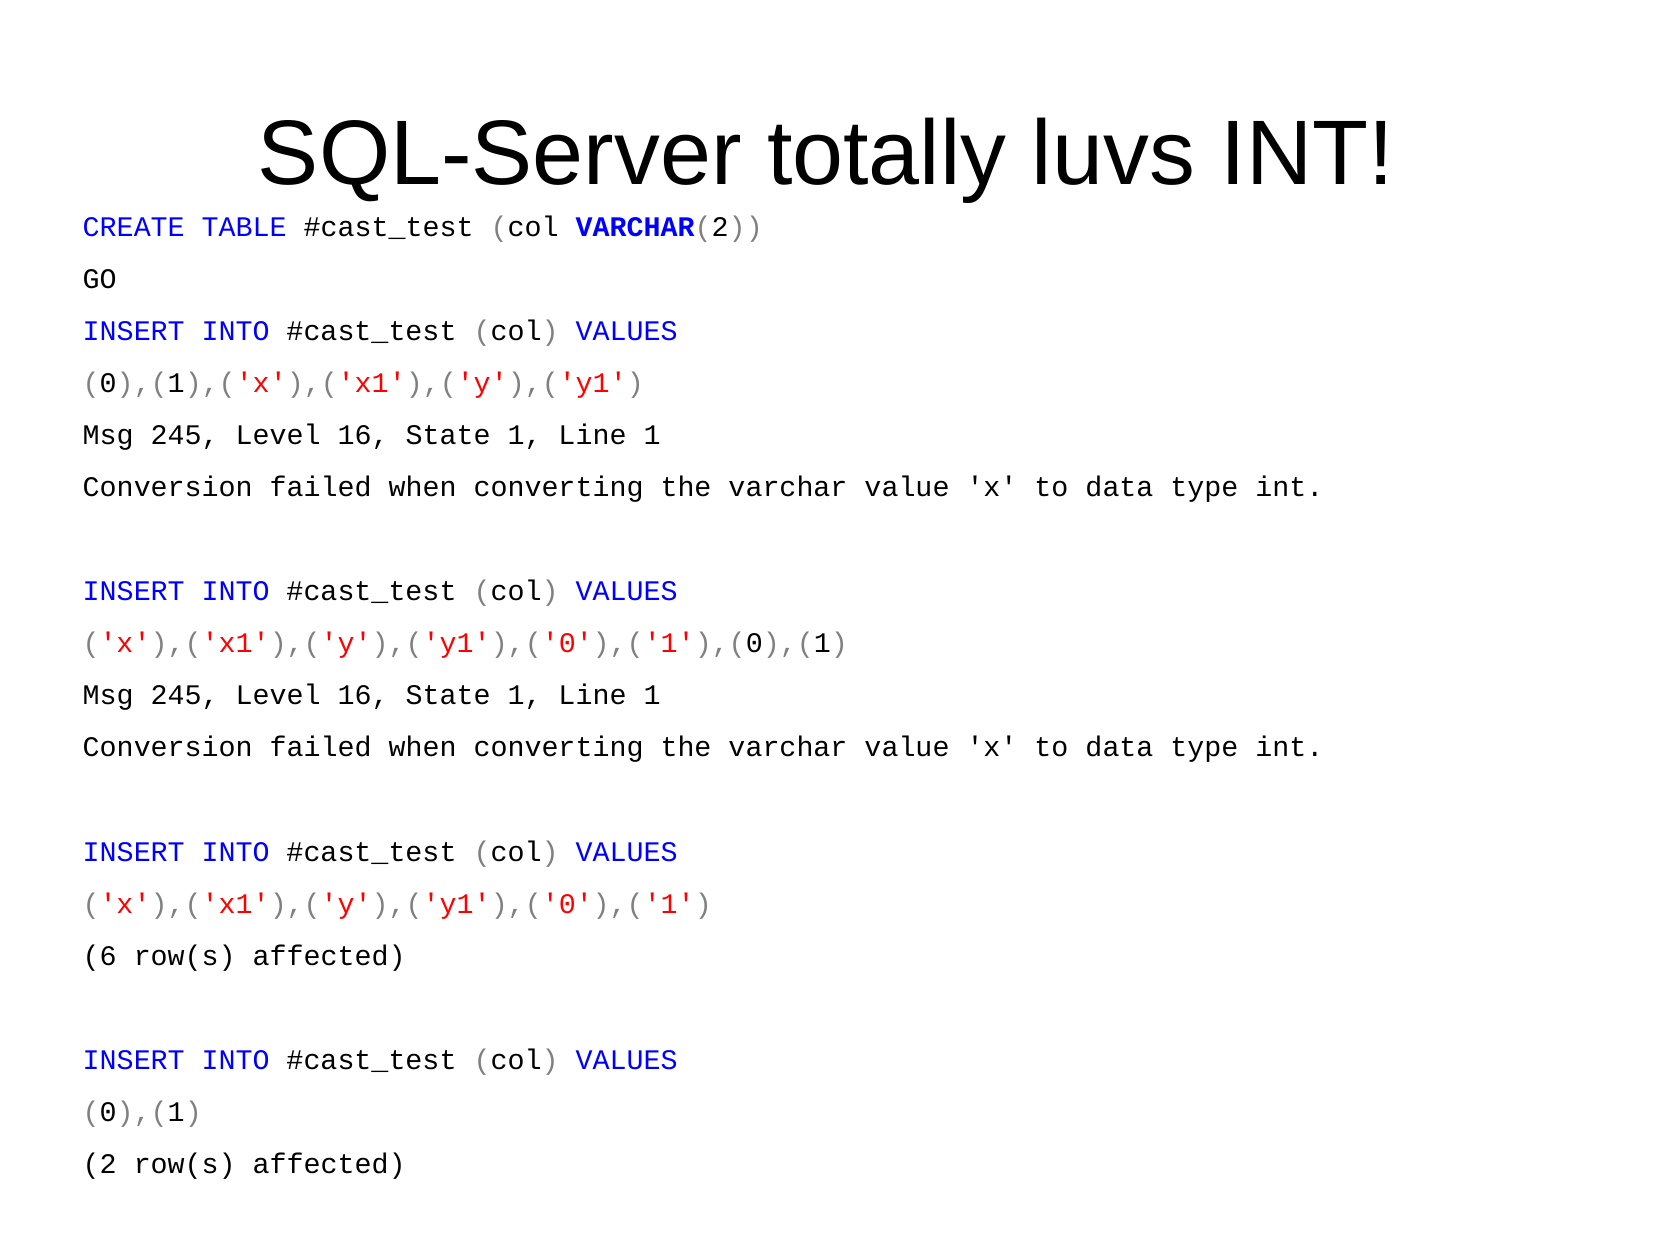

# SQL-Server totally luvs INT!
CREATE TABLE #cast_test (col VARCHAR(2))
GO
INSERT INTO #cast_test (col) VALUES
(0),(1),('x'),('x1'),('y'),('y1')
Msg 245, Level 16, State 1, Line 1
Conversion failed when converting the varchar value 'x' to data type int.
INSERT INTO #cast_test (col) VALUES
('x'),('x1'),('y'),('y1'),('0'),('1'),(0),(1)
Msg 245, Level 16, State 1, Line 1
Conversion failed when converting the varchar value 'x' to data type int.
INSERT INTO #cast_test (col) VALUES
('x'),('x1'),('y'),('y1'),('0'),('1')
(6 row(s) affected)
INSERT INTO #cast_test (col) VALUES
(0),(1)
(2 row(s) affected)